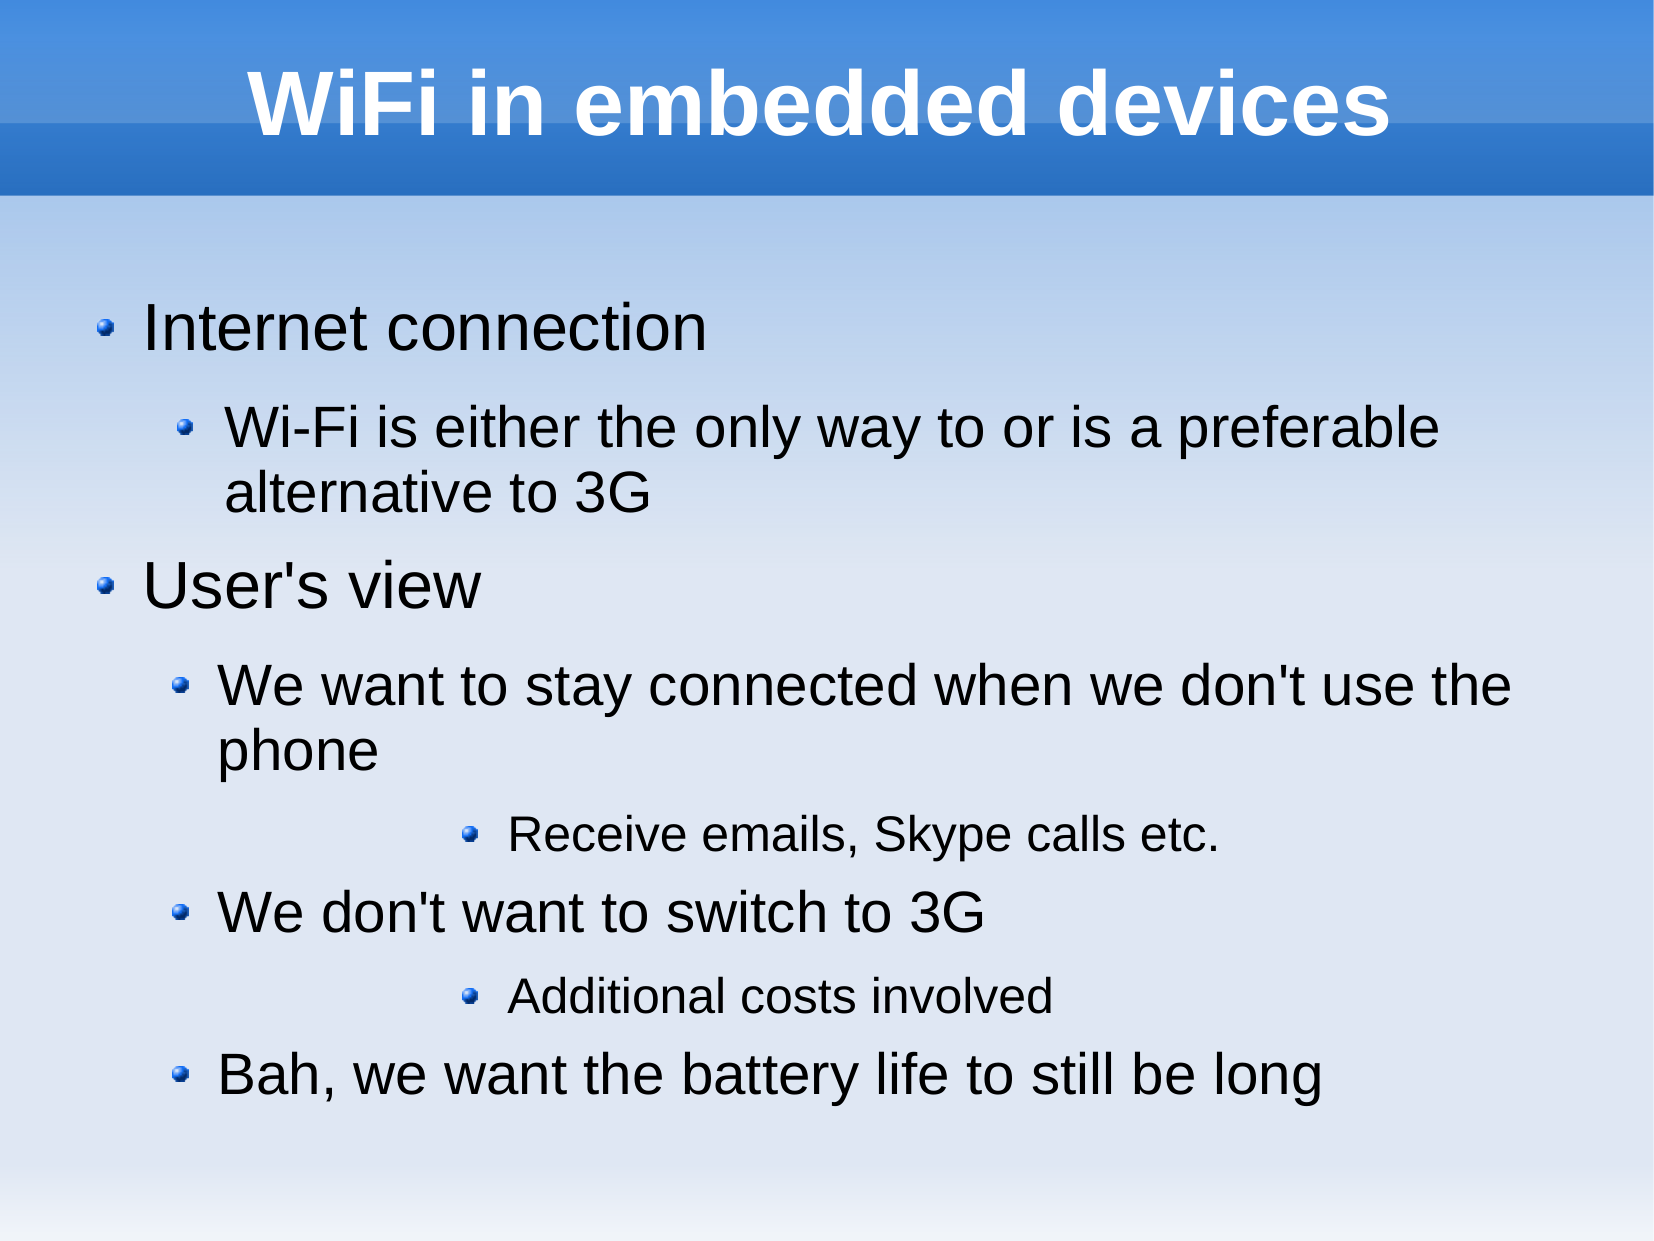

# WiFi in embedded devices
Internet connection
Wi-Fi is either the only way to or is a preferable alternative to 3G
User's view
We want to stay connected when we don't use the phone
Receive emails, Skype calls etc.
We don't want to switch to 3G
Additional costs involved
Bah, we want the battery life to still be long